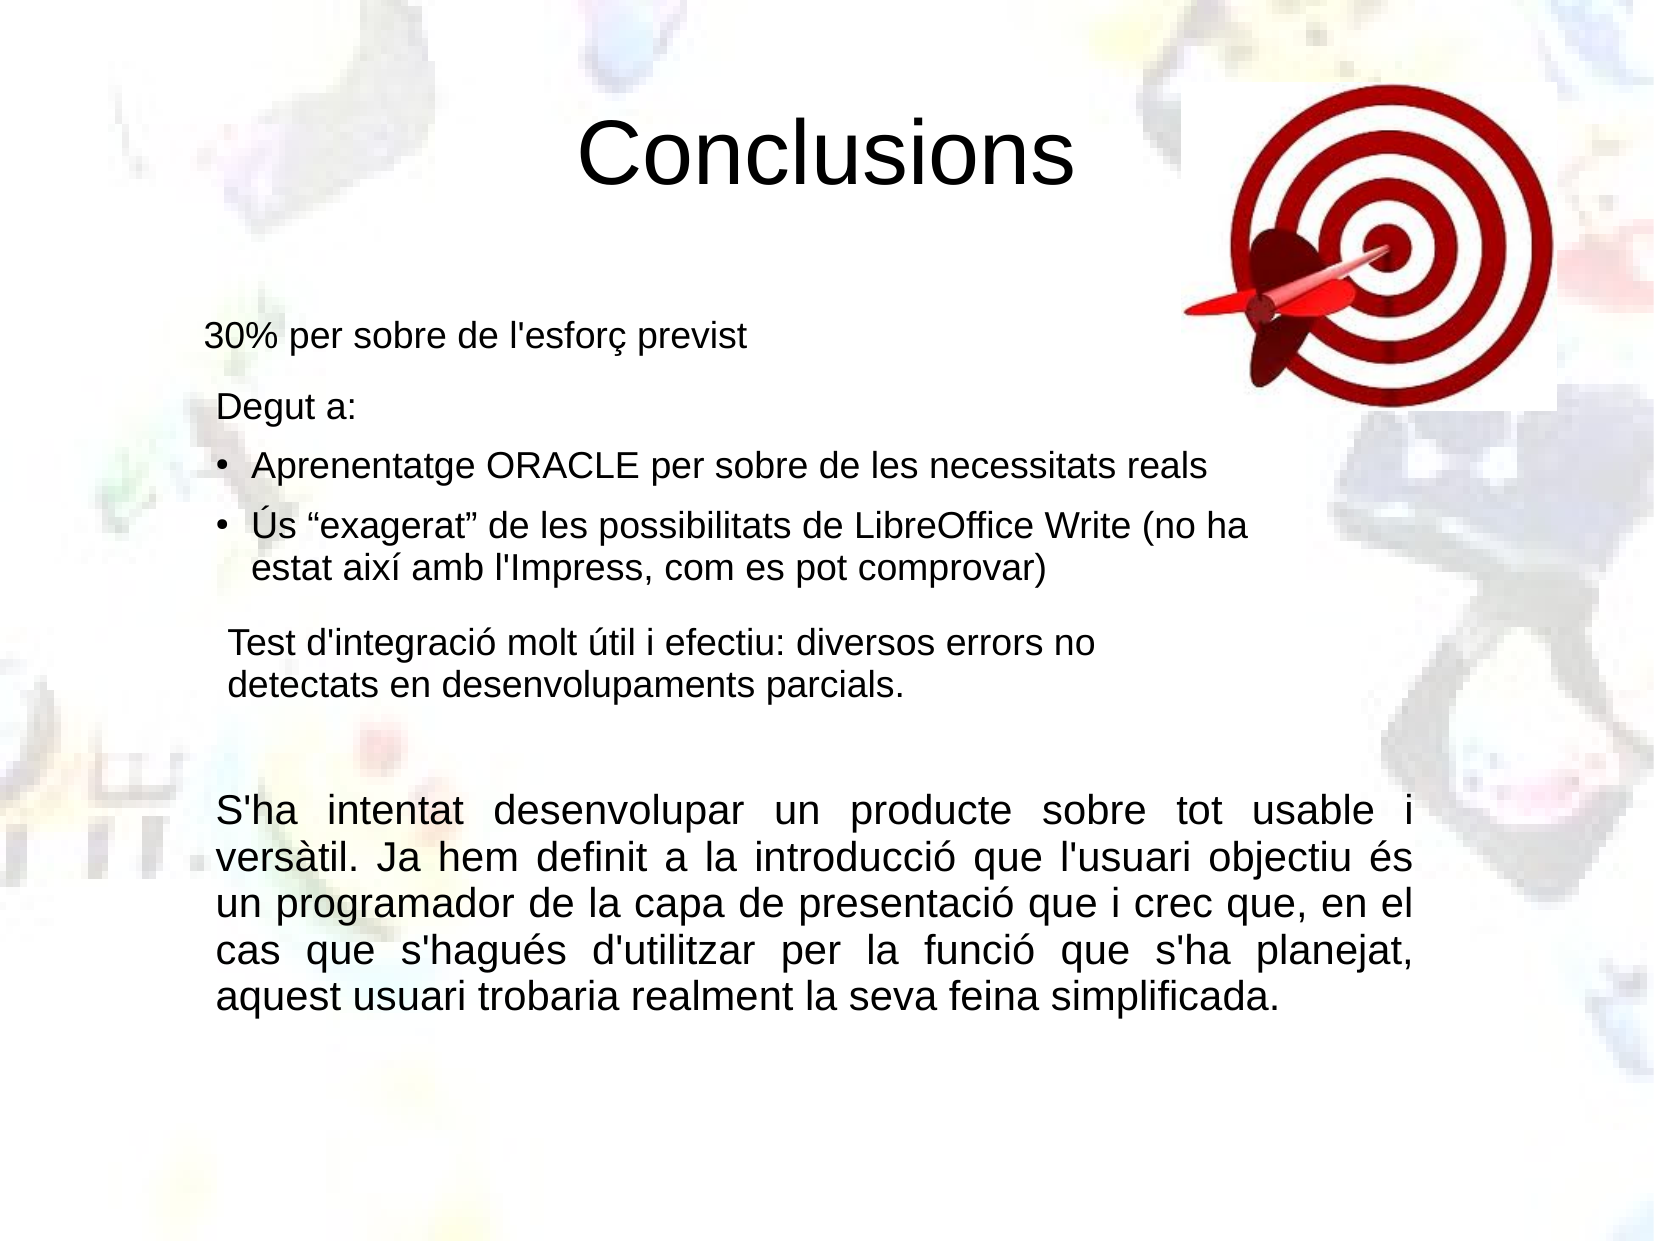

# Conclusions
30% per sobre de l'esforç previst
Degut a:
Aprenentatge ORACLE per sobre de les necessitats reals
Ús “exagerat” de les possibilitats de LibreOffice Write (no ha estat així amb l'Impress, com es pot comprovar)
Test d'integració molt útil i efectiu: diversos errors no detectats en desenvolupaments parcials.
S'ha intentat desenvolupar un producte sobre tot usable i versàtil. Ja hem definit a la introducció que l'usuari objectiu és un programador de la capa de presentació que i crec que, en el cas que s'hagués d'utilitzar per la funció que s'ha planejat, aquest usuari trobaria realment la seva feina simplificada.